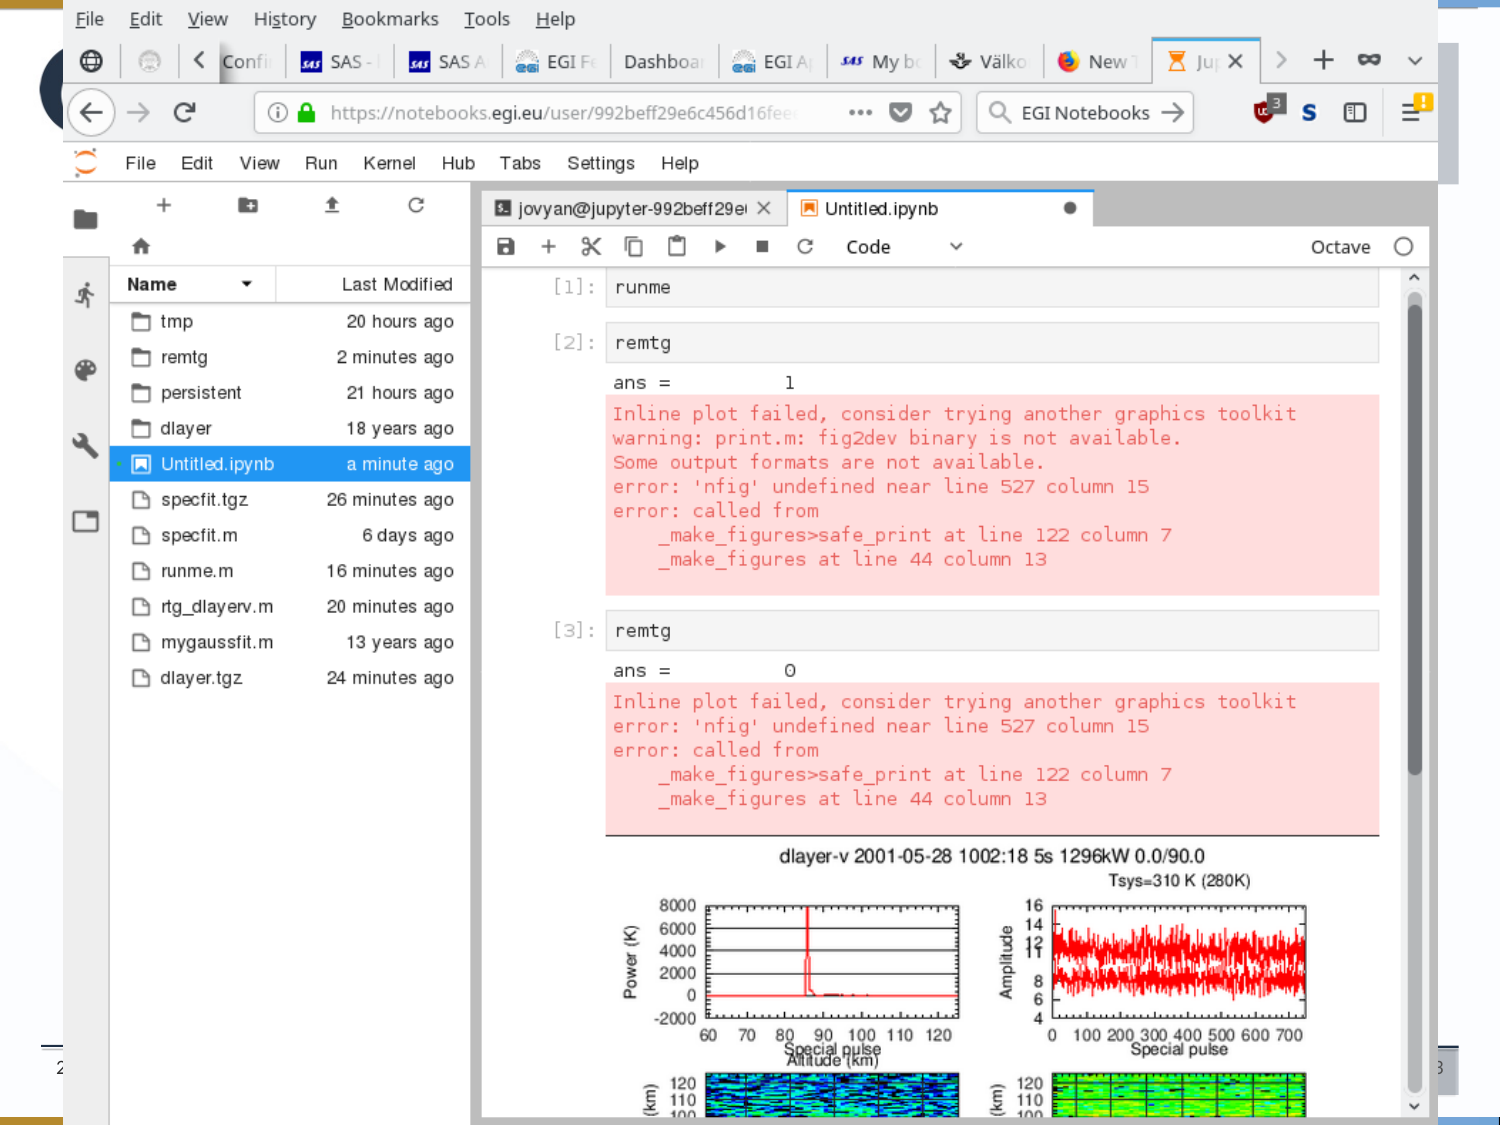

JupyterLab - Octave
# Setup an EGI Notebook
Using the RTG docker
Add a small set of data
wget from eiscat portal
Insert analysis script(s)
First versions
Run RTG interactively
Refine script(s)
Store analysis script(s)
.m/.zip/.tgz
Run batched RTG process
Big data set